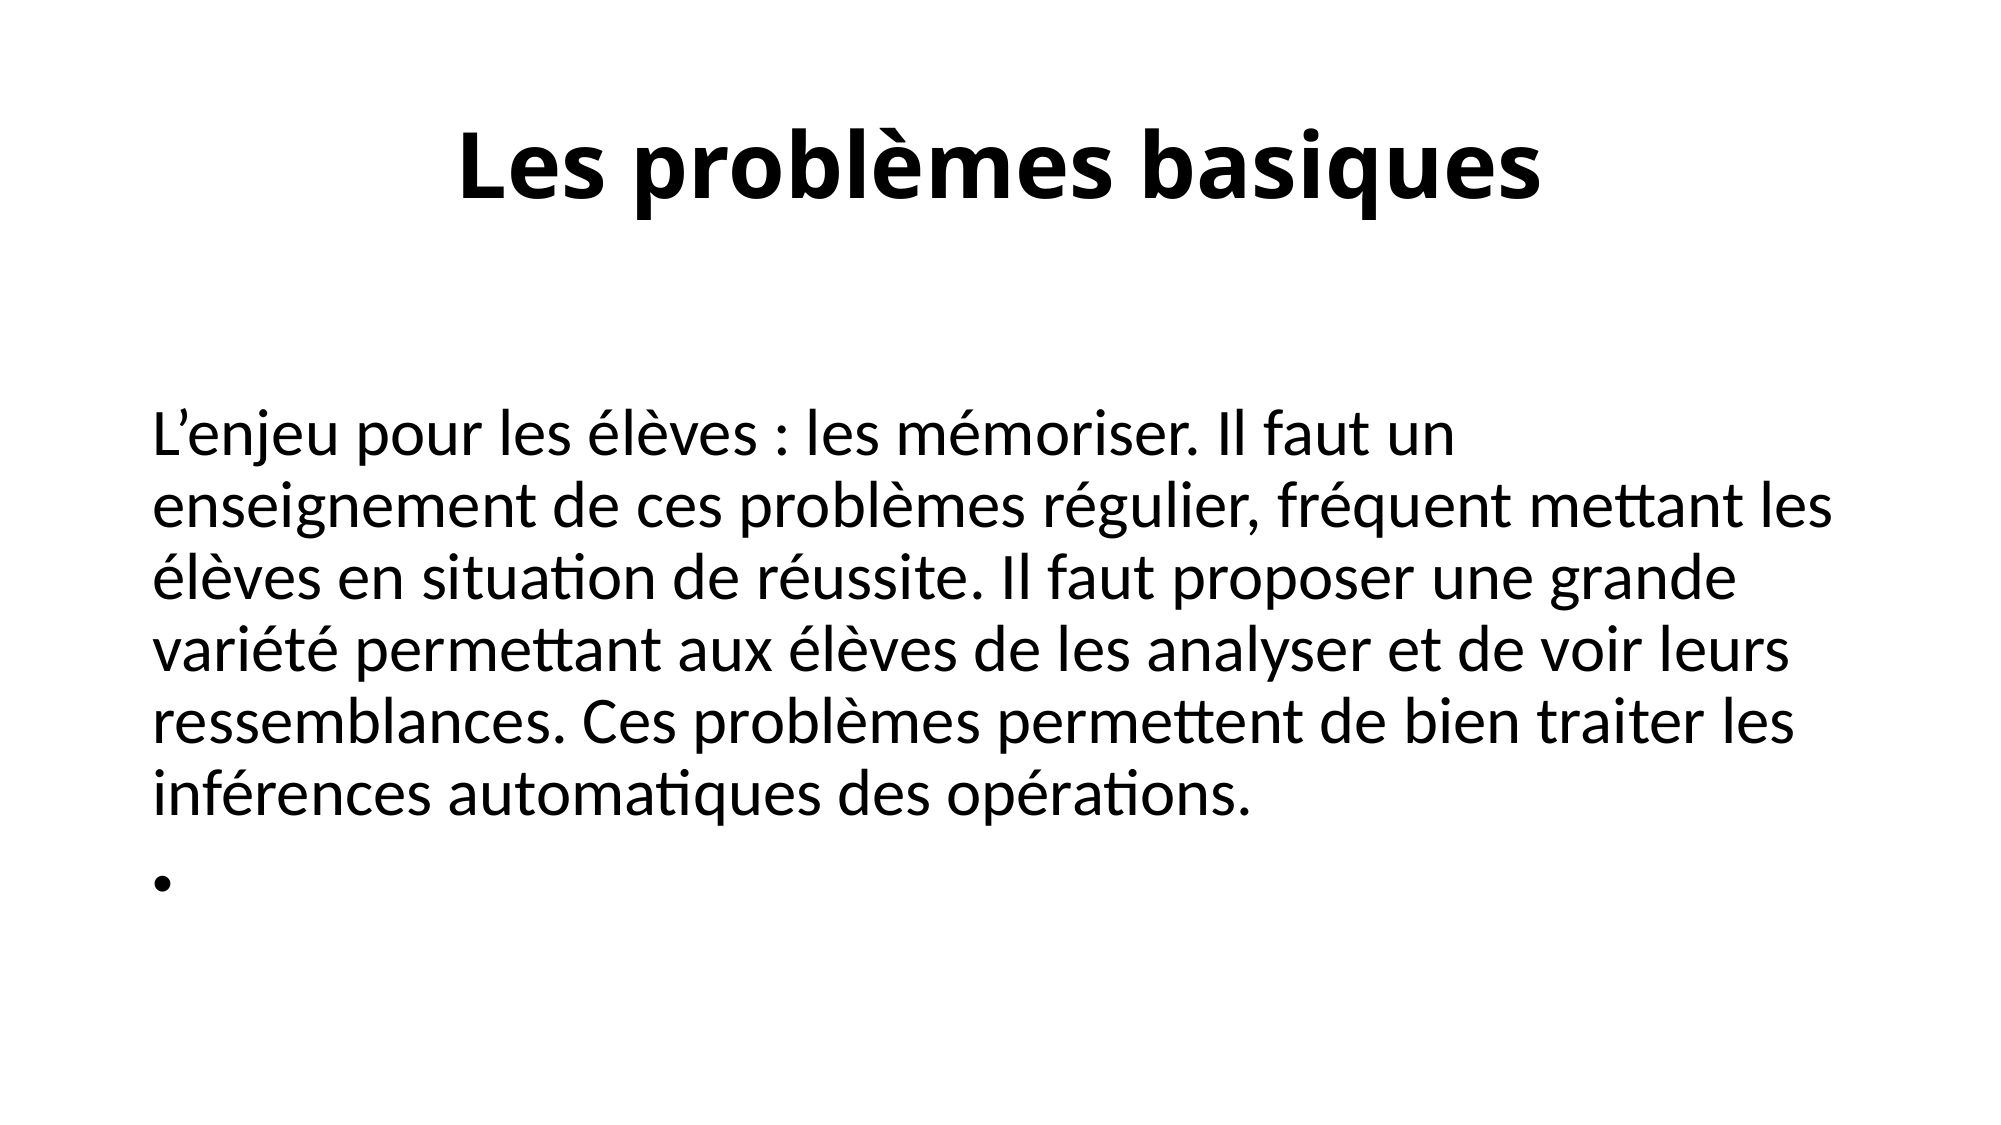

# Les problèmes basiques
L’enjeu pour les élèves : les mémoriser. Il faut un enseignement de ces problèmes régulier, fréquent mettant les élèves en situation de réussite. Il faut proposer une grande variété permettant aux élèves de les analyser et de voir leurs ressemblances. Ces problèmes permettent de bien traiter les inférences automatiques des opérations.